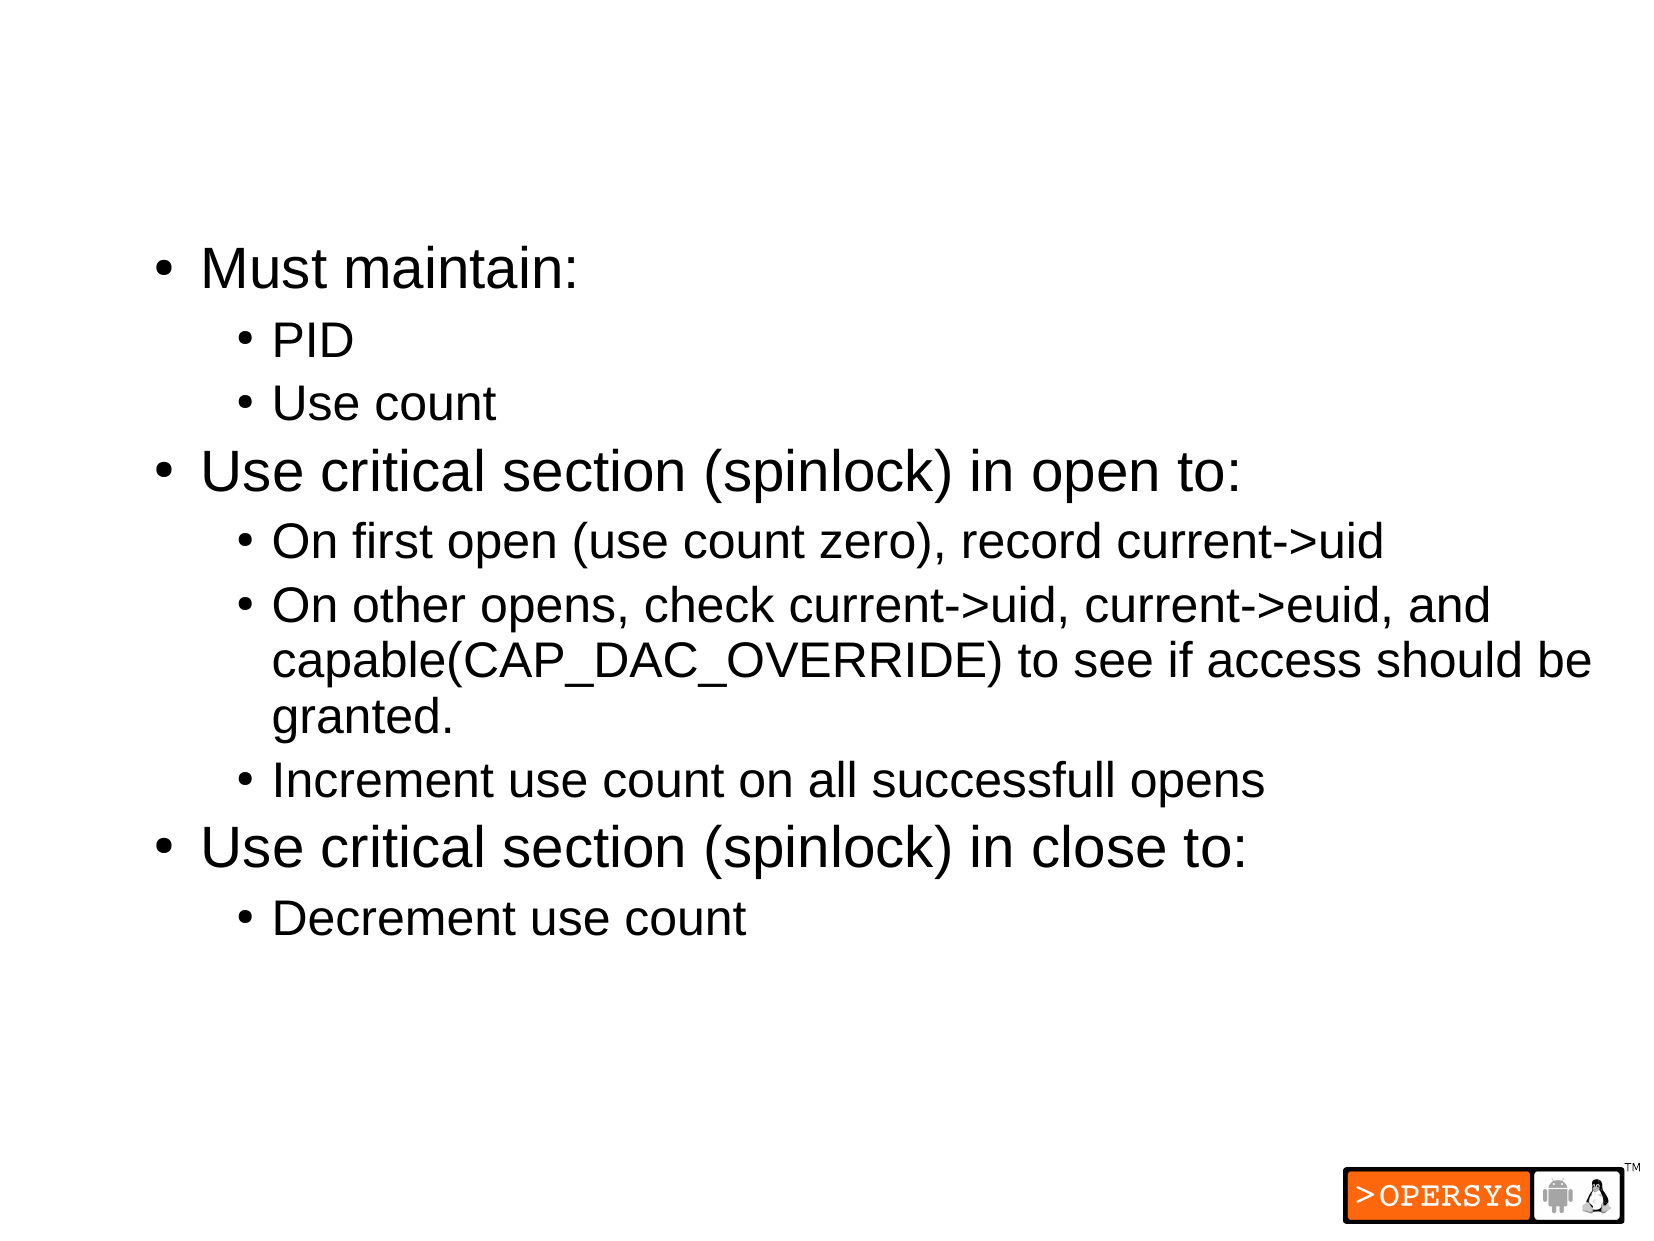

# Must maintain:
PID
Use count
Use critical section (spinlock) in open to:
On first open (use count zero), record current->uid
On other opens, check current->uid, current->euid, and capable(CAP_DAC_OVERRIDE) to see if access should be granted.
Increment use count on all successfull opens
Use critical section (spinlock) in close to:
Decrement use count